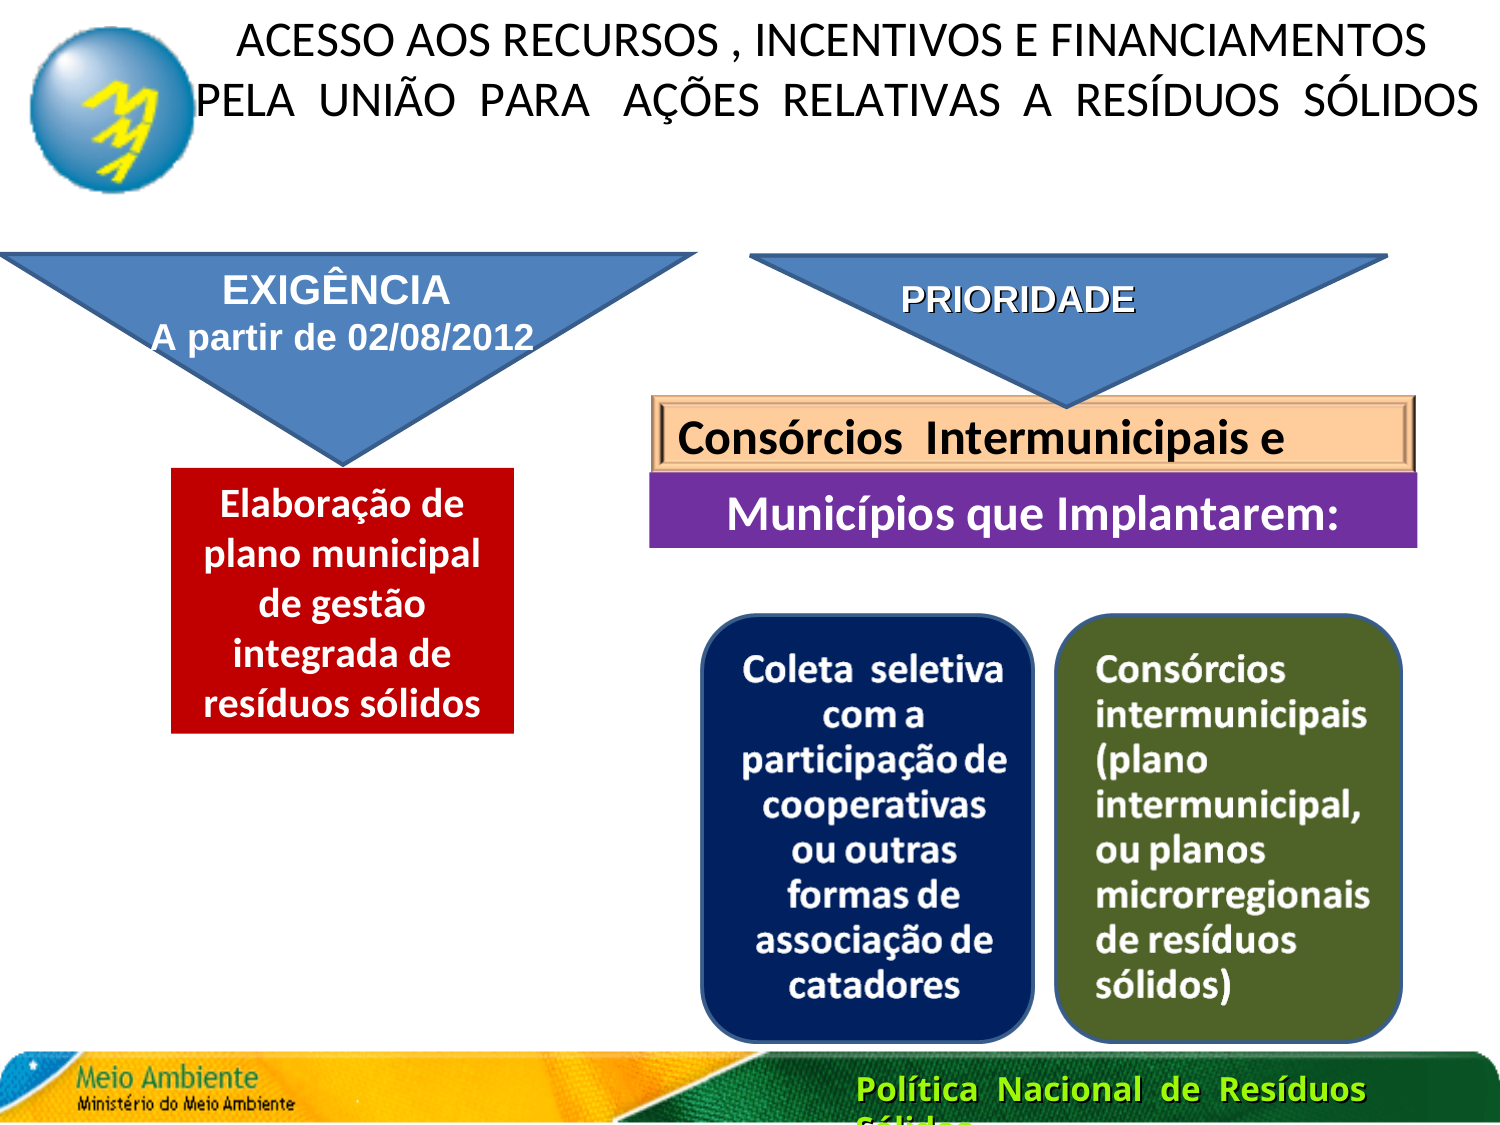

ACESSO AOS RECURSOS , INCENTIVOS E FINANCIAMENTOS PELA UNIÃO PARA AÇÕES RELATIVAS A RESÍDUOS SÓLIDOS
EXIGÊNCIA
A partir de 02/08/2012
PRIORIDADE
PRIORIDADE
 Consórcios Intermunicipais e
Elaboração de plano municipal de gestão integrada de resíduos sólidos
Municípios que Implantarem: